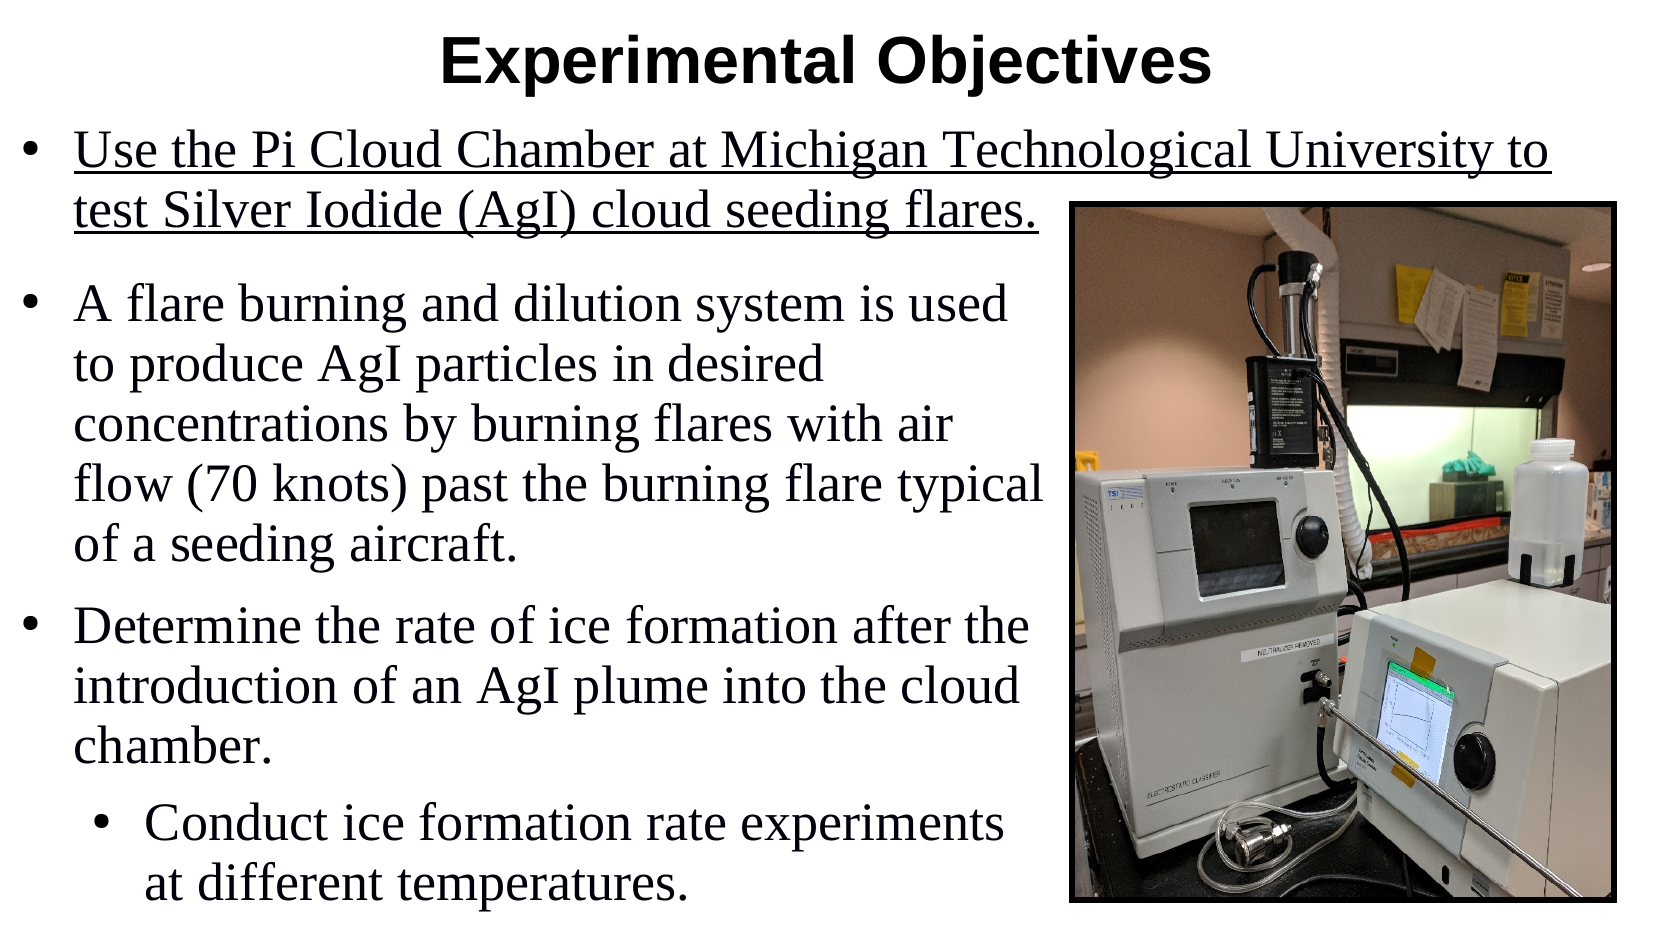

Experimental Objectives
# Use the Pi Cloud Chamber at Michigan Technological University to test Silver Iodide (AgI) cloud seeding flares.
A flare burning and dilution system is used to produce AgI particles in desired concentrations by burning flares with air flow (70 knots) past the burning flare typical of a seeding aircraft.
Determine the rate of ice formation after the introduction of an AgI plume into the cloud chamber.
Conduct ice formation rate experiments at different temperatures.